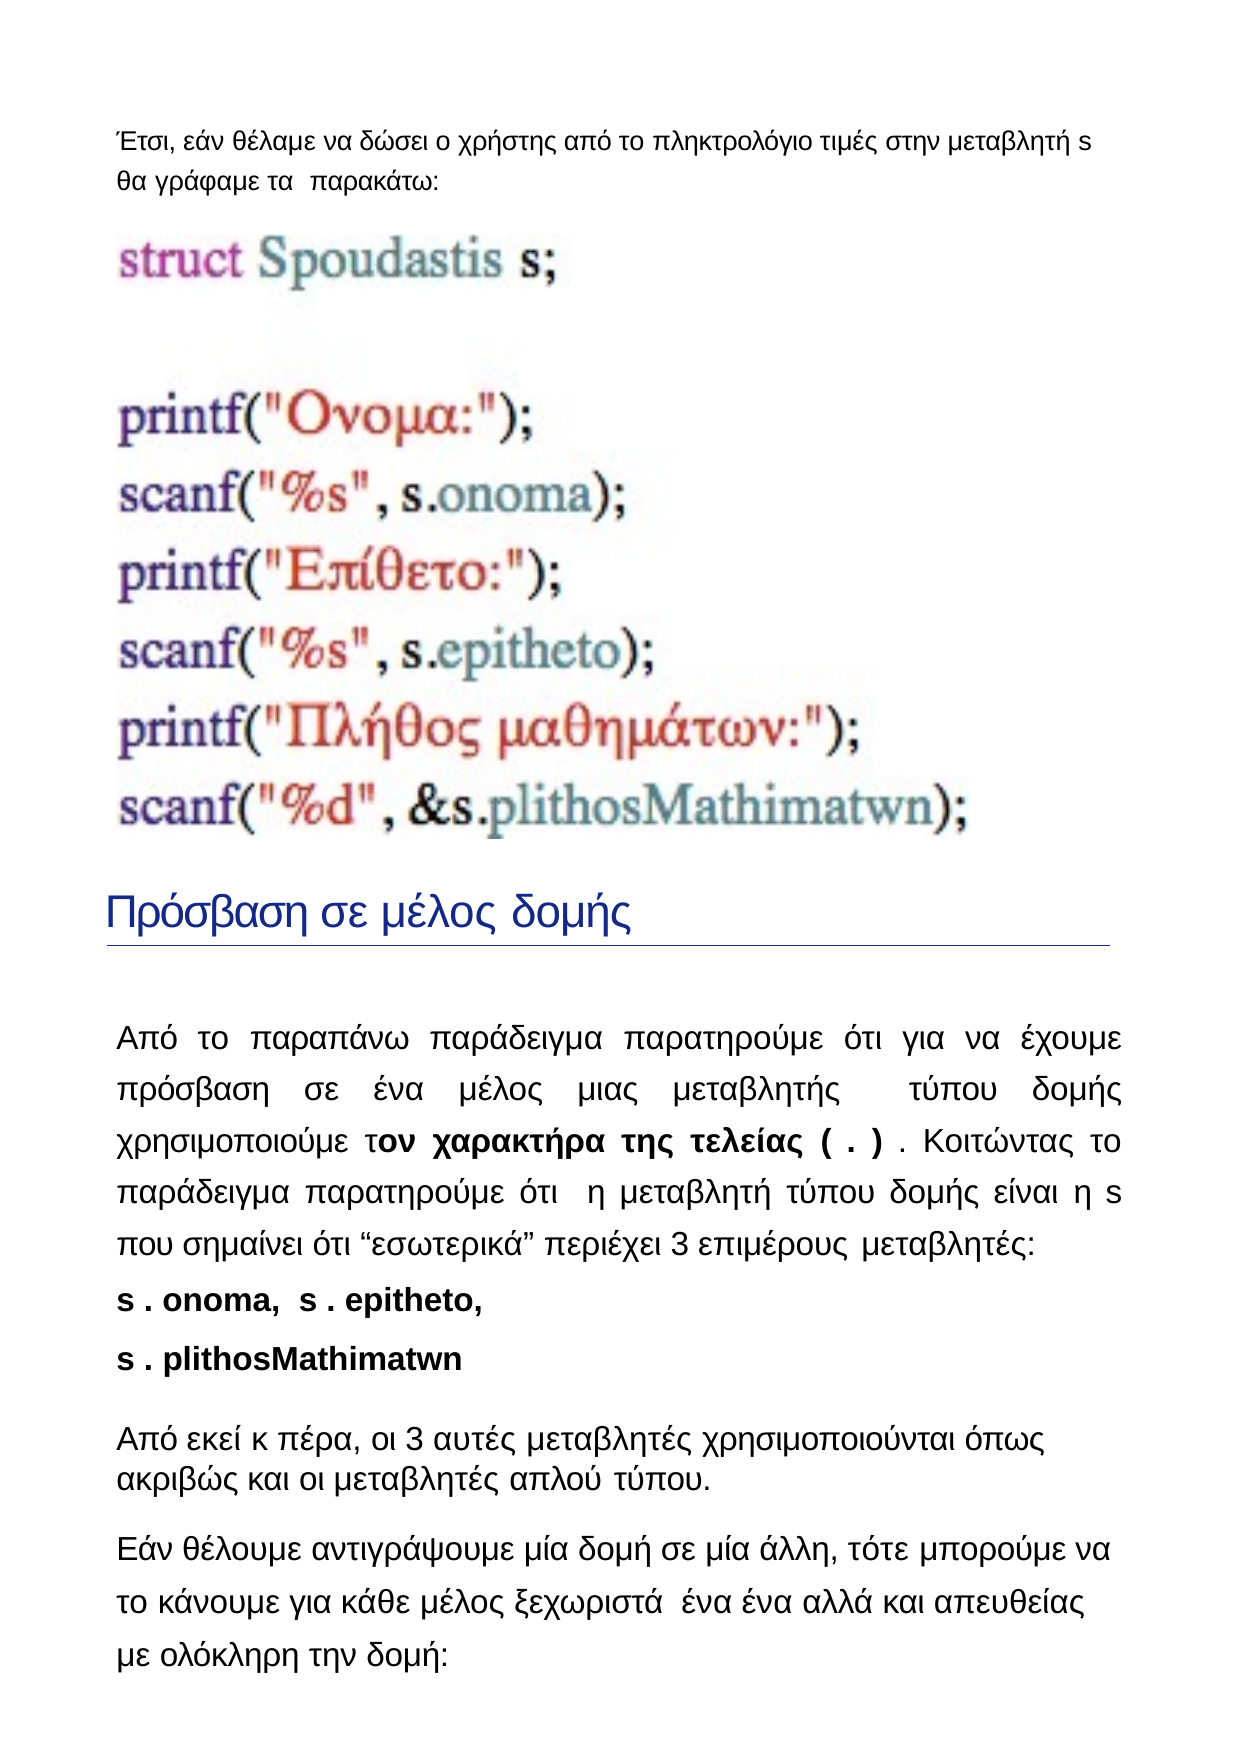

Έτσι, εάν θέλαμε να δώσει ο χρήστης από το πληκτρολόγιο τιμές στην μεταβλητή s θα γράφαμε τα παρακάτω:
Πρόσβαση σε μέλος δομής
Από το παραπάνω παράδειγμα παρατηρούμε ότι για να έχουμε πρόσβαση σε ένα μέλος μιας μεταβλητής τύπου δομής χρησιμοποιούμε τον χαρακτήρα της τελείας ( . ) . Κοιτώντας το παράδειγμα παρατηρούμε ότι η μεταβλητή τύπου δομής είναι η s που σημαίνει ότι “εσωτερικά” περιέχει 3 επιμέρους μεταβλητές:
s . onoma, s . epitheto,
s . plithosMathimatwn
Από εκεί κ πέρα, οι 3 αυτές μεταβλητές χρησιμοποιούνται όπως ακριβώς και οι μεταβλητές απλού τύπου.
Εάν θέλουμε αντιγράψουμε μία δομή σε μία άλλη, τότε μπορούμε να το κάνουμε για κάθε μέλος ξεχωριστά ένα ένα αλλά και απευθείας με ολόκληρη την δομή: